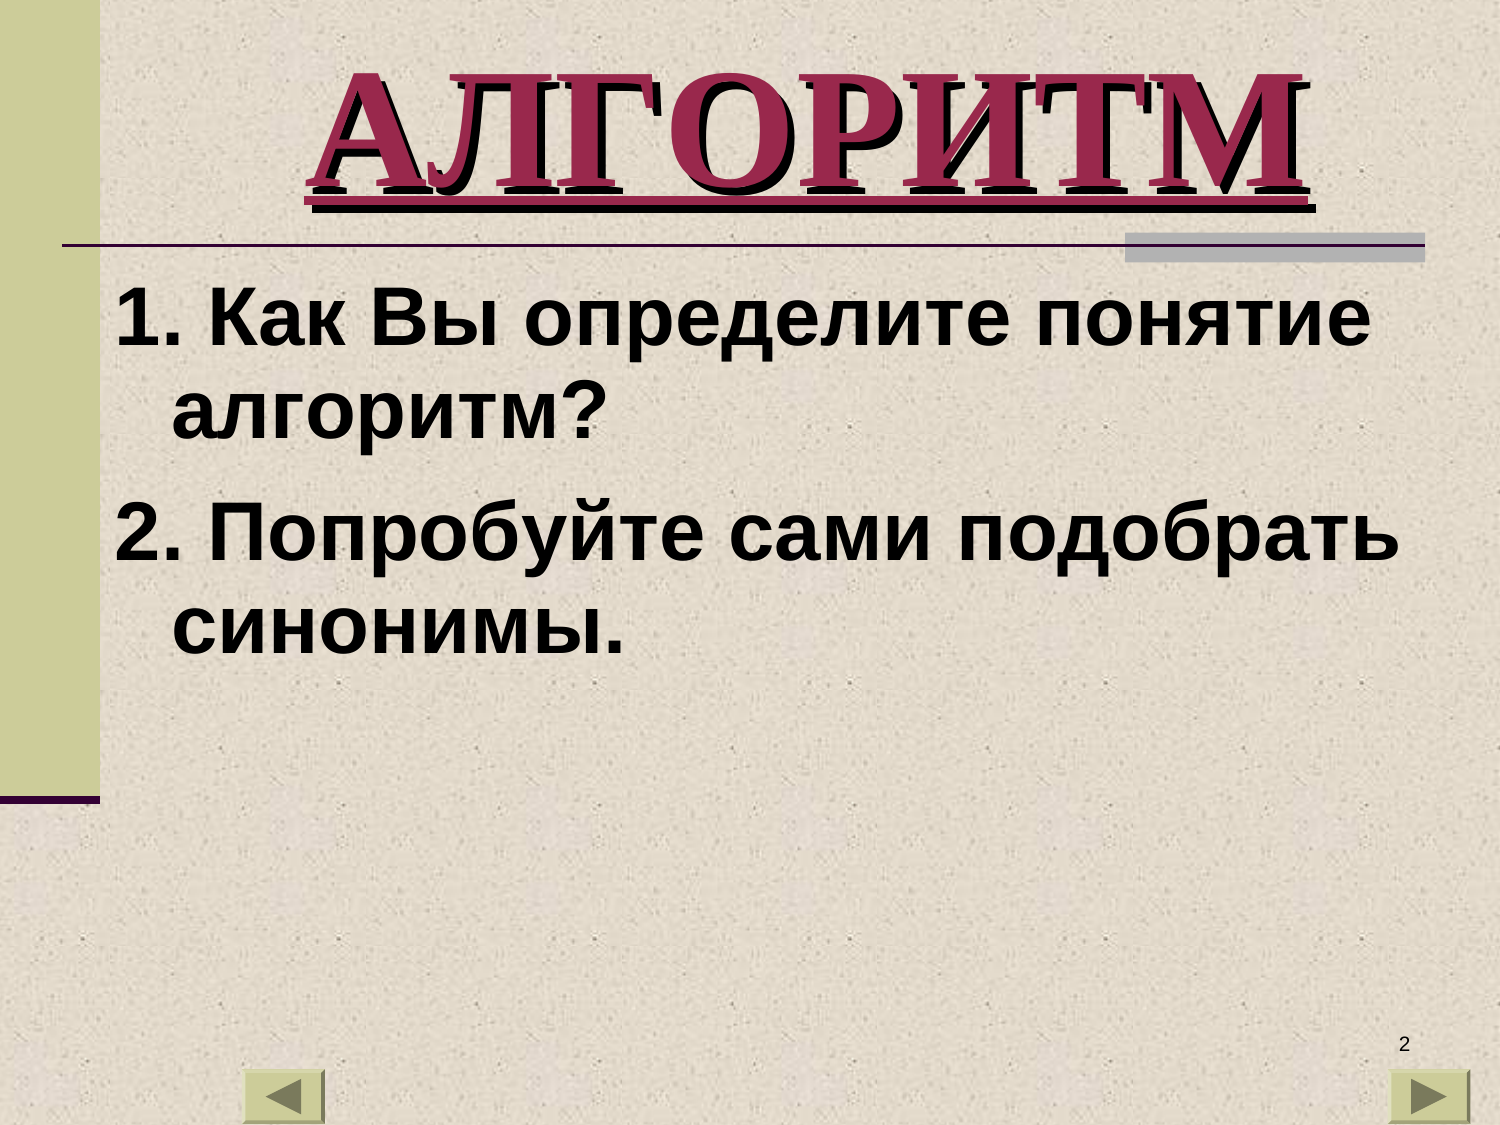

# АЛГОРИТМ
1. Как Вы определите понятие алгоритм?
2. Попробуйте сами подобрать синонимы.
2